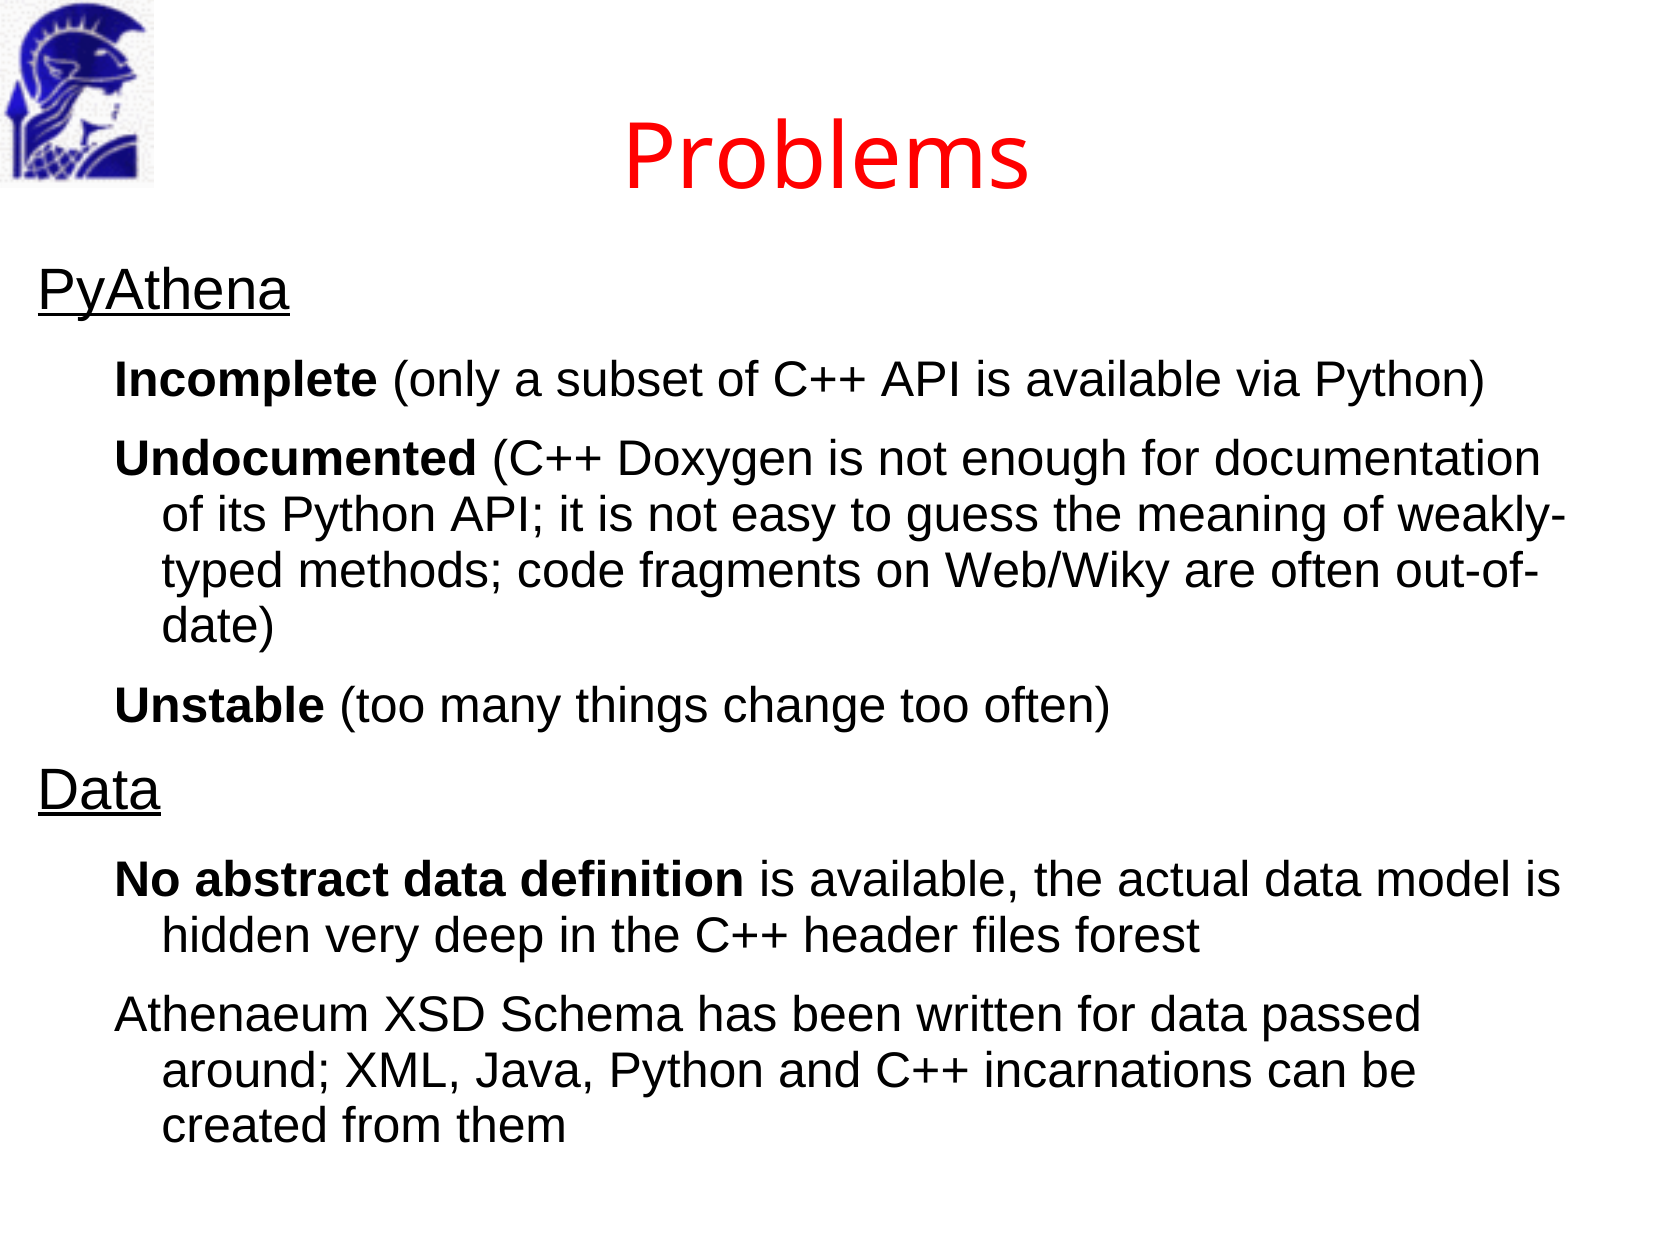

# Problems
PyAthena
Incomplete (only a subset of C++ API is available via Python)
Undocumented (C++ Doxygen is not enough for documentation of its Python API; it is not easy to guess the meaning of weakly-typed methods; code fragments on Web/Wiky are often out-of-date)
Unstable (too many things change too often)
Data
No abstract data definition is available, the actual data model is hidden very deep in the C++ header files forest
Athenaeum XSD Schema has been written for data passed around; XML, Java, Python and C++ incarnations can be created from them